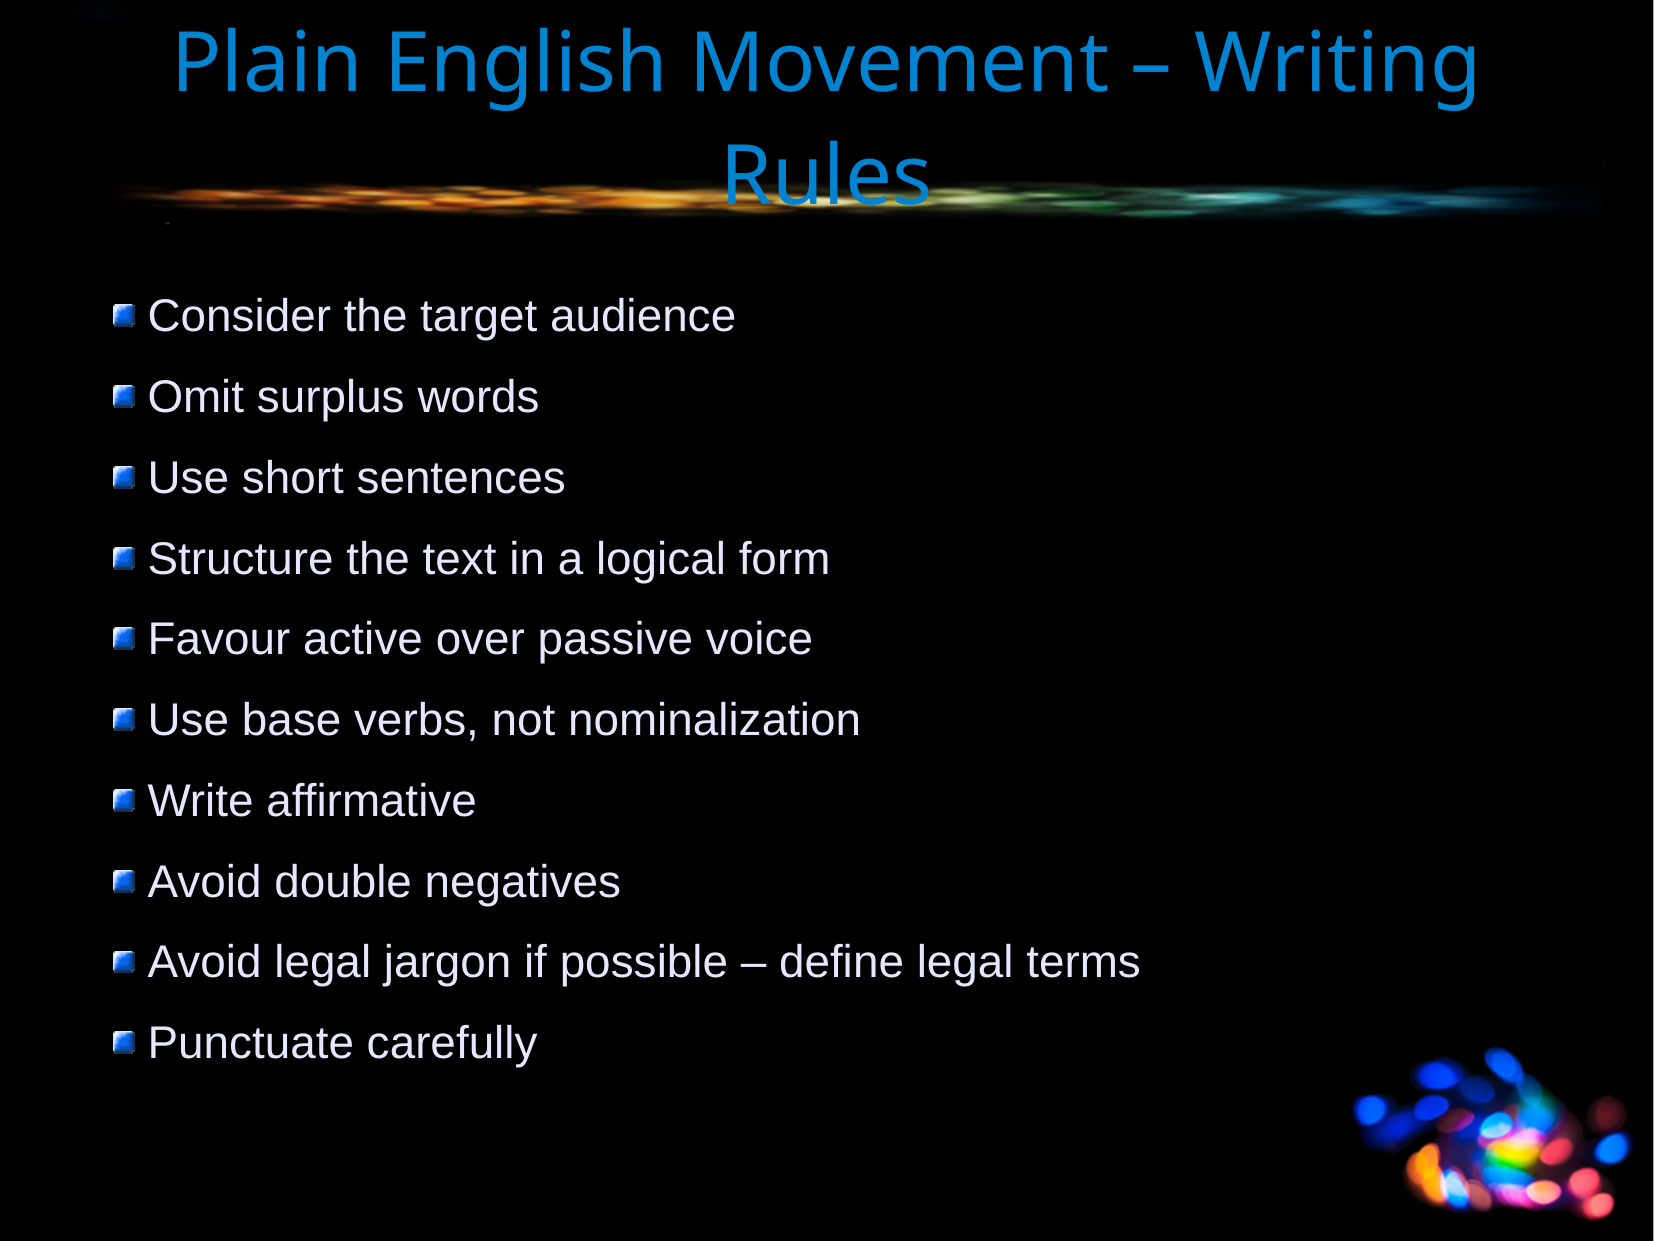

# Plain English Movement – Writing Rules
 Consider the target audience
 Omit surplus words
 Use short sentences
 Structure the text in a logical form
 Favour active over passive voice
 Use base verbs, not nominalization
 Write affirmative
 Avoid double negatives
 Avoid legal jargon if possible – define legal terms
 Punctuate carefully